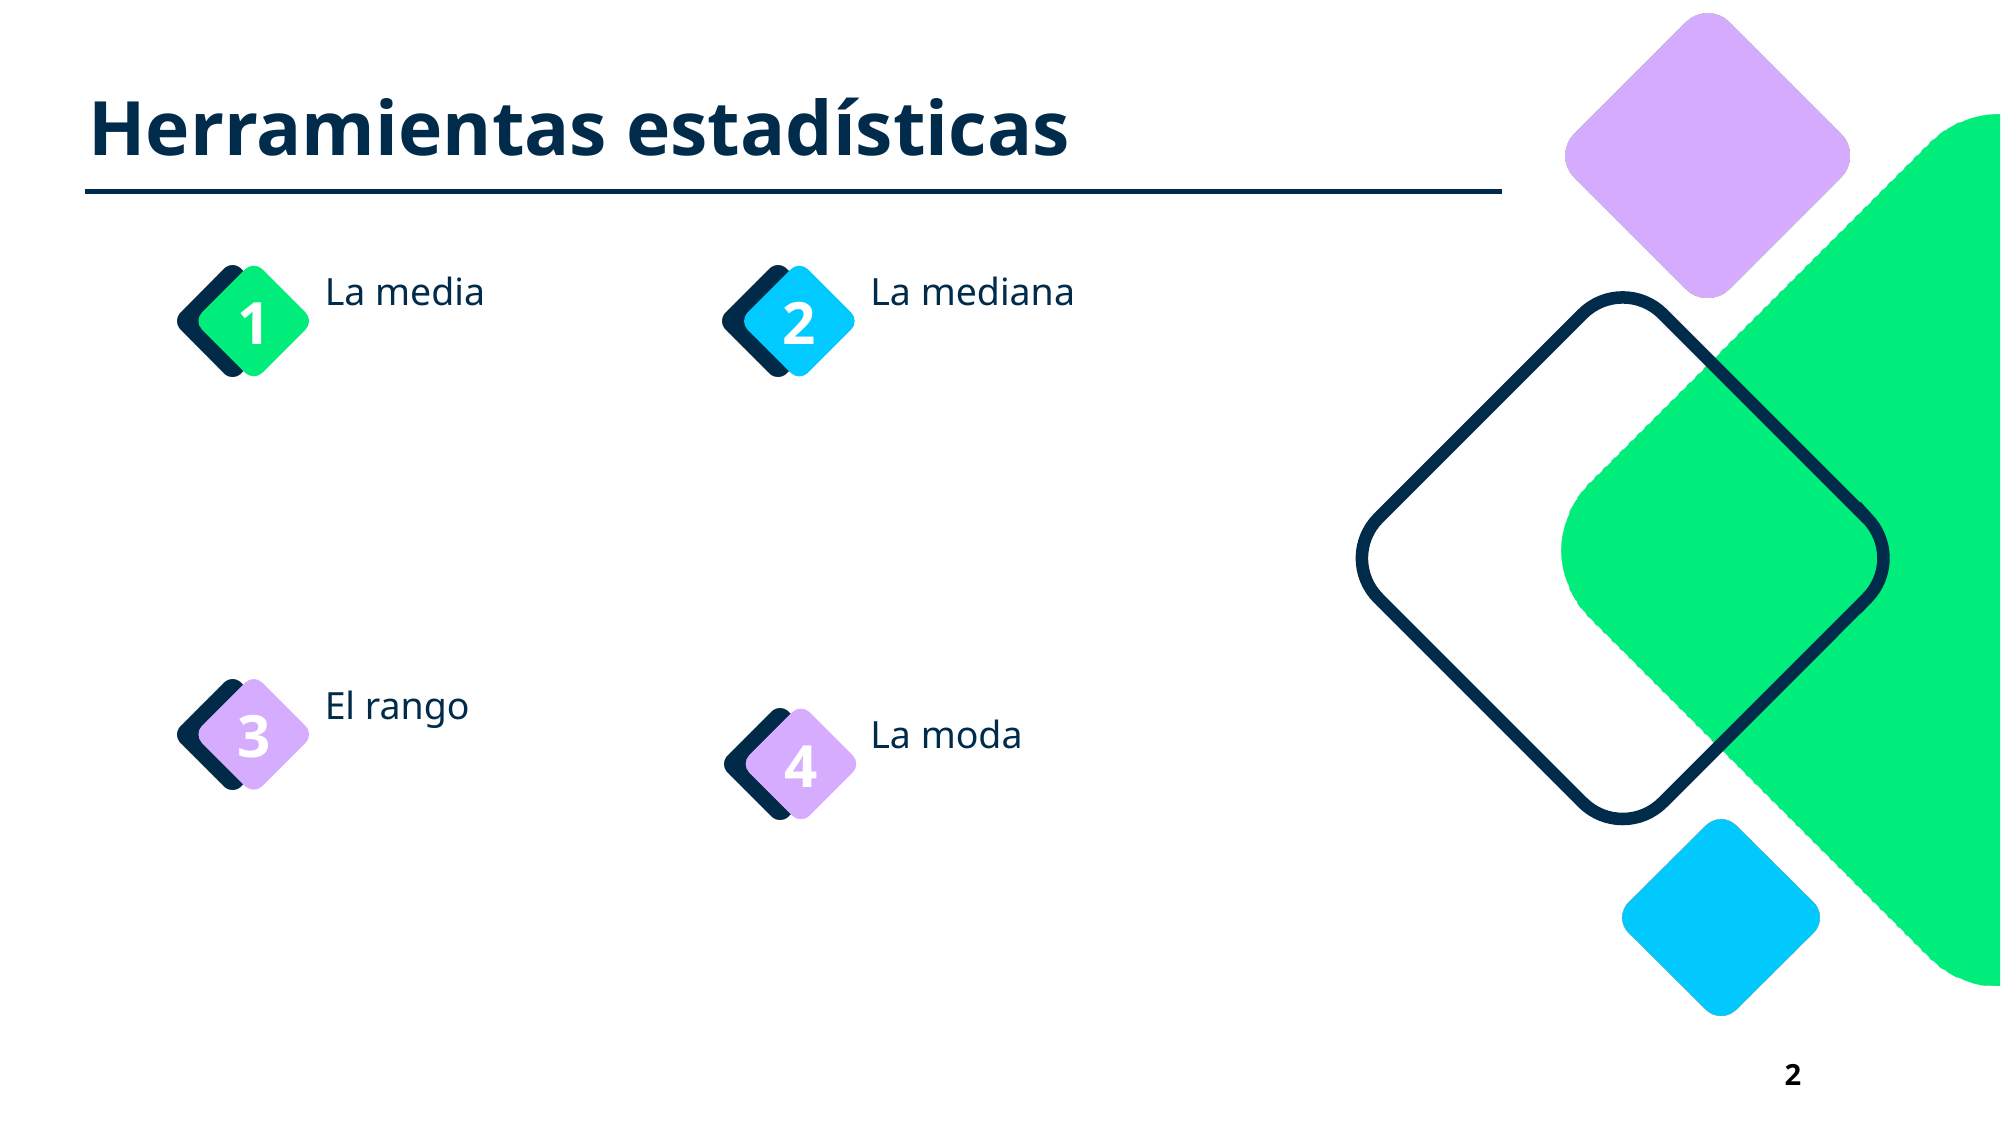

# Herramientas estadísticas
La media
La mediana
1
2
El rango
3
La moda
4